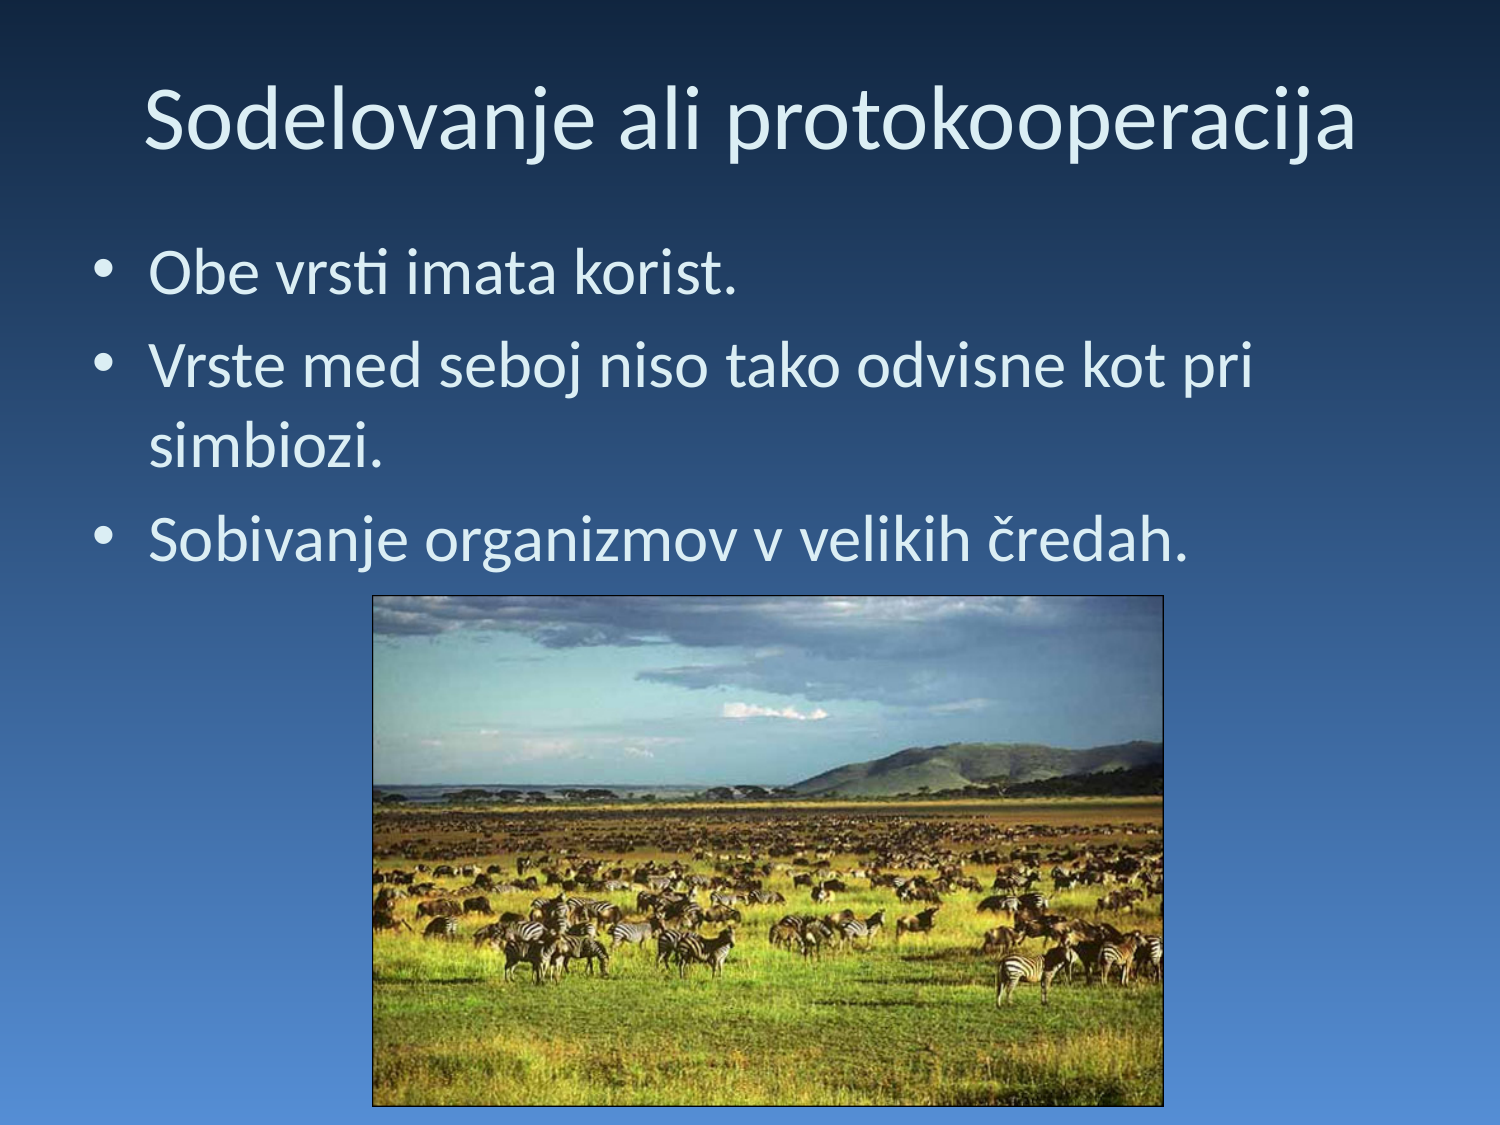

# Sodelovanje ali protokooperacija
Obe vrsti imata korist.
Vrste med seboj niso tako odvisne kot pri simbiozi.
Sobivanje organizmov v velikih čredah.